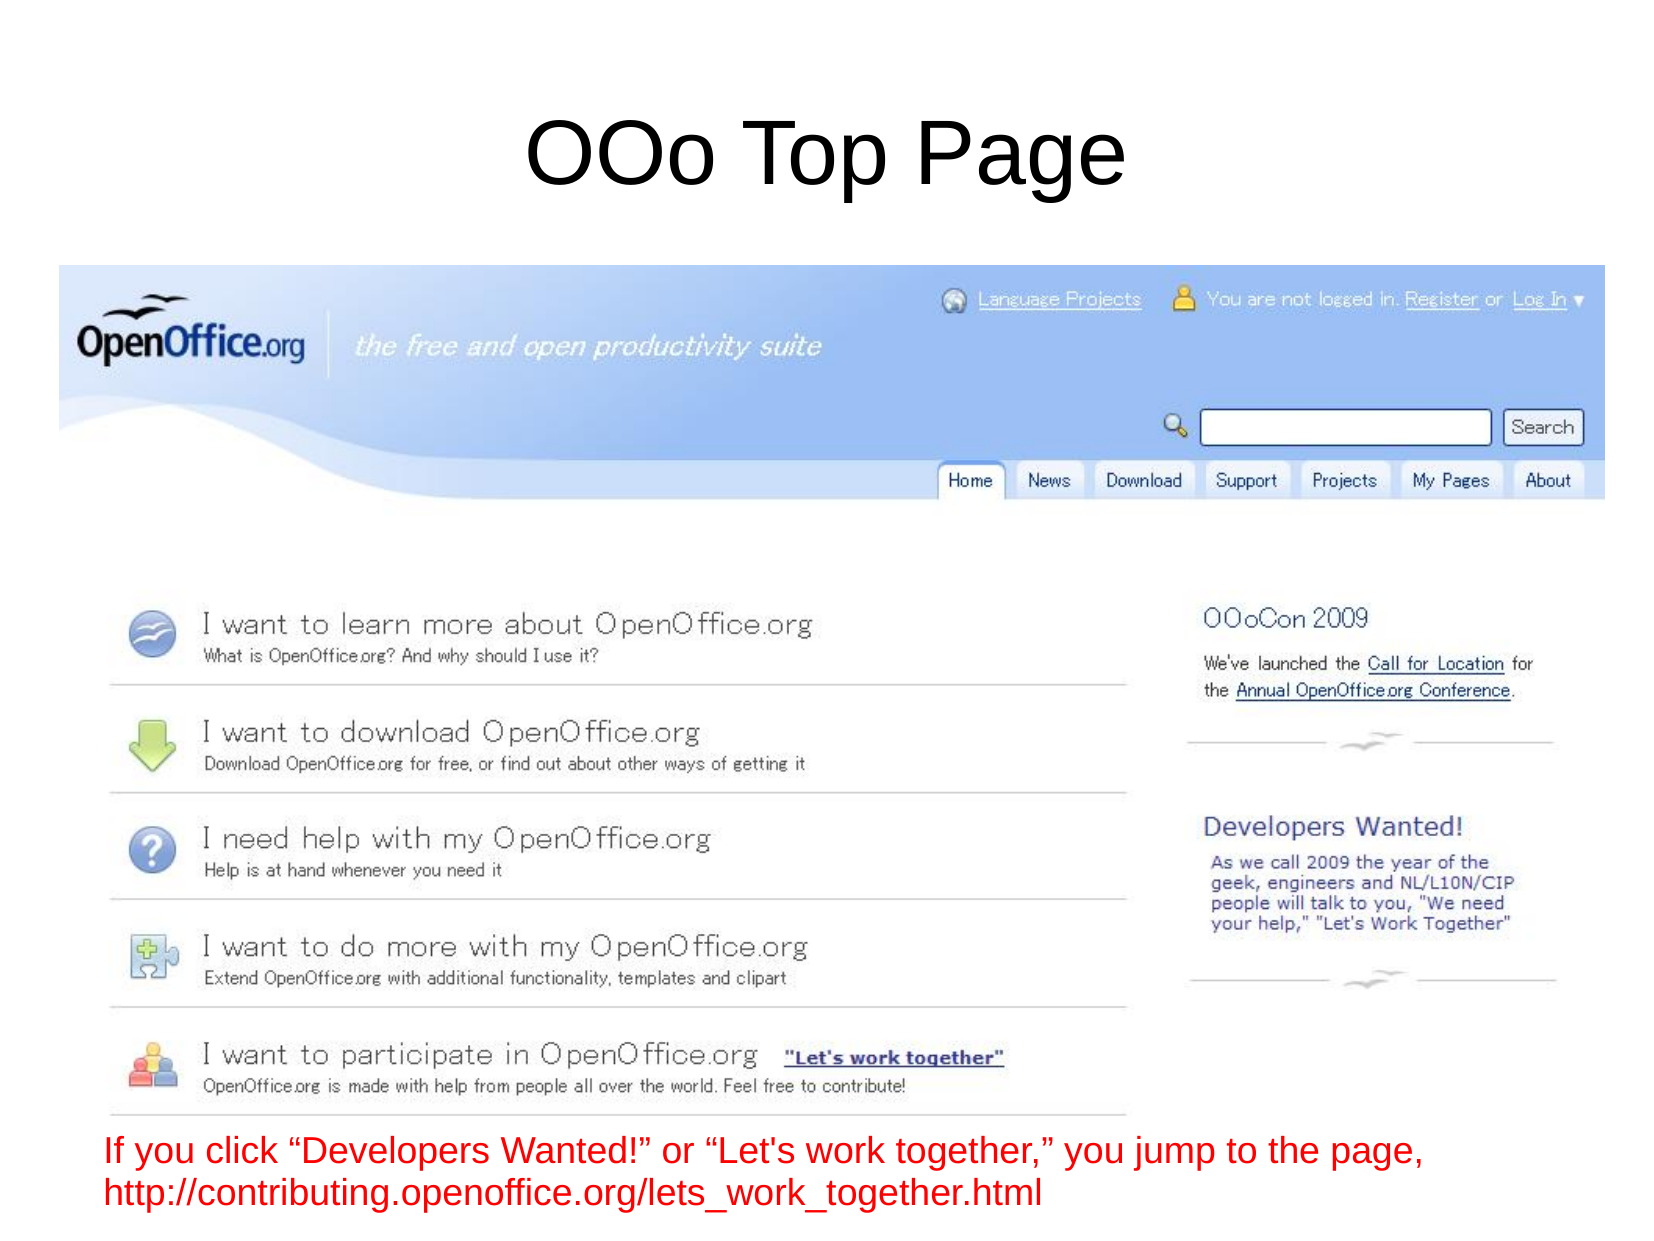

# OOo Top Page
If you click “Developers Wanted!” or “Let's work together,” you jump to the page, http://contributing.openoffice.org/lets_work_together.html